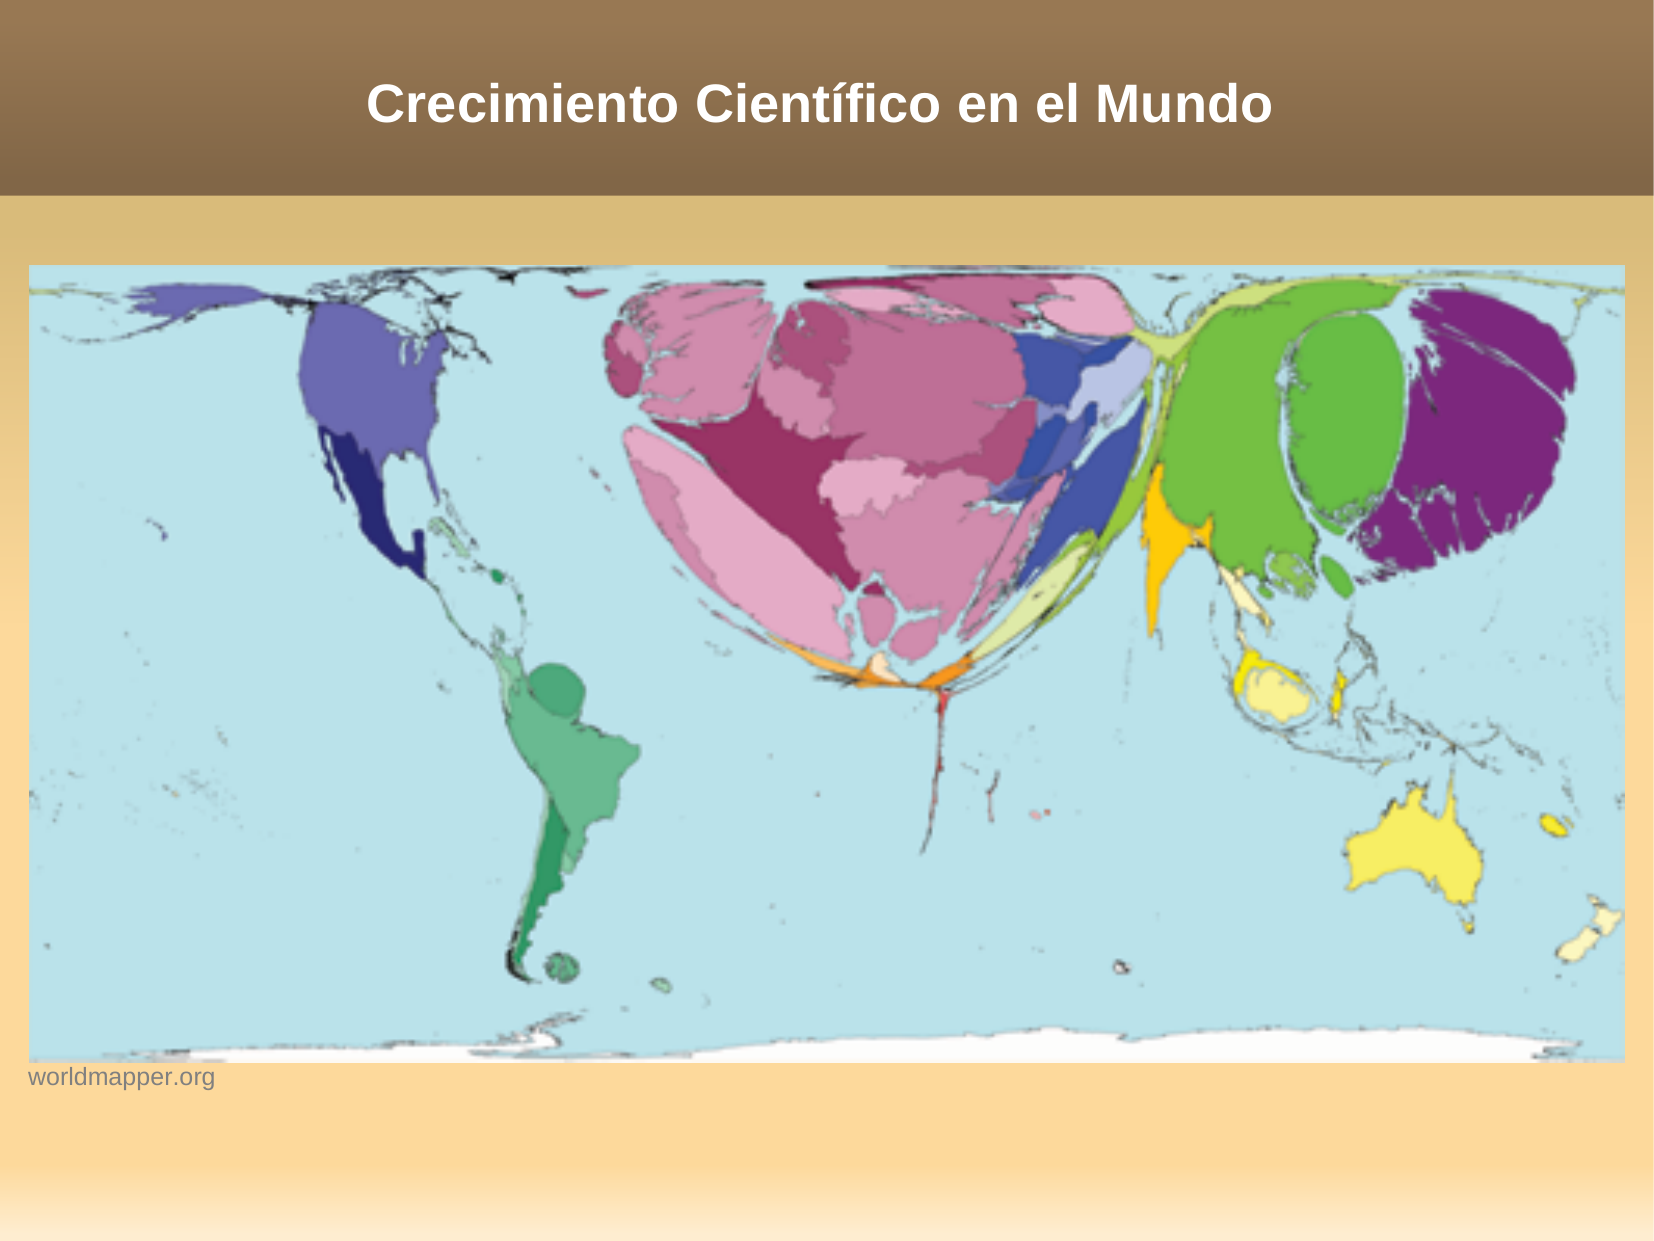

# Crecimiento Científico en el Mundo
worldmapper.org